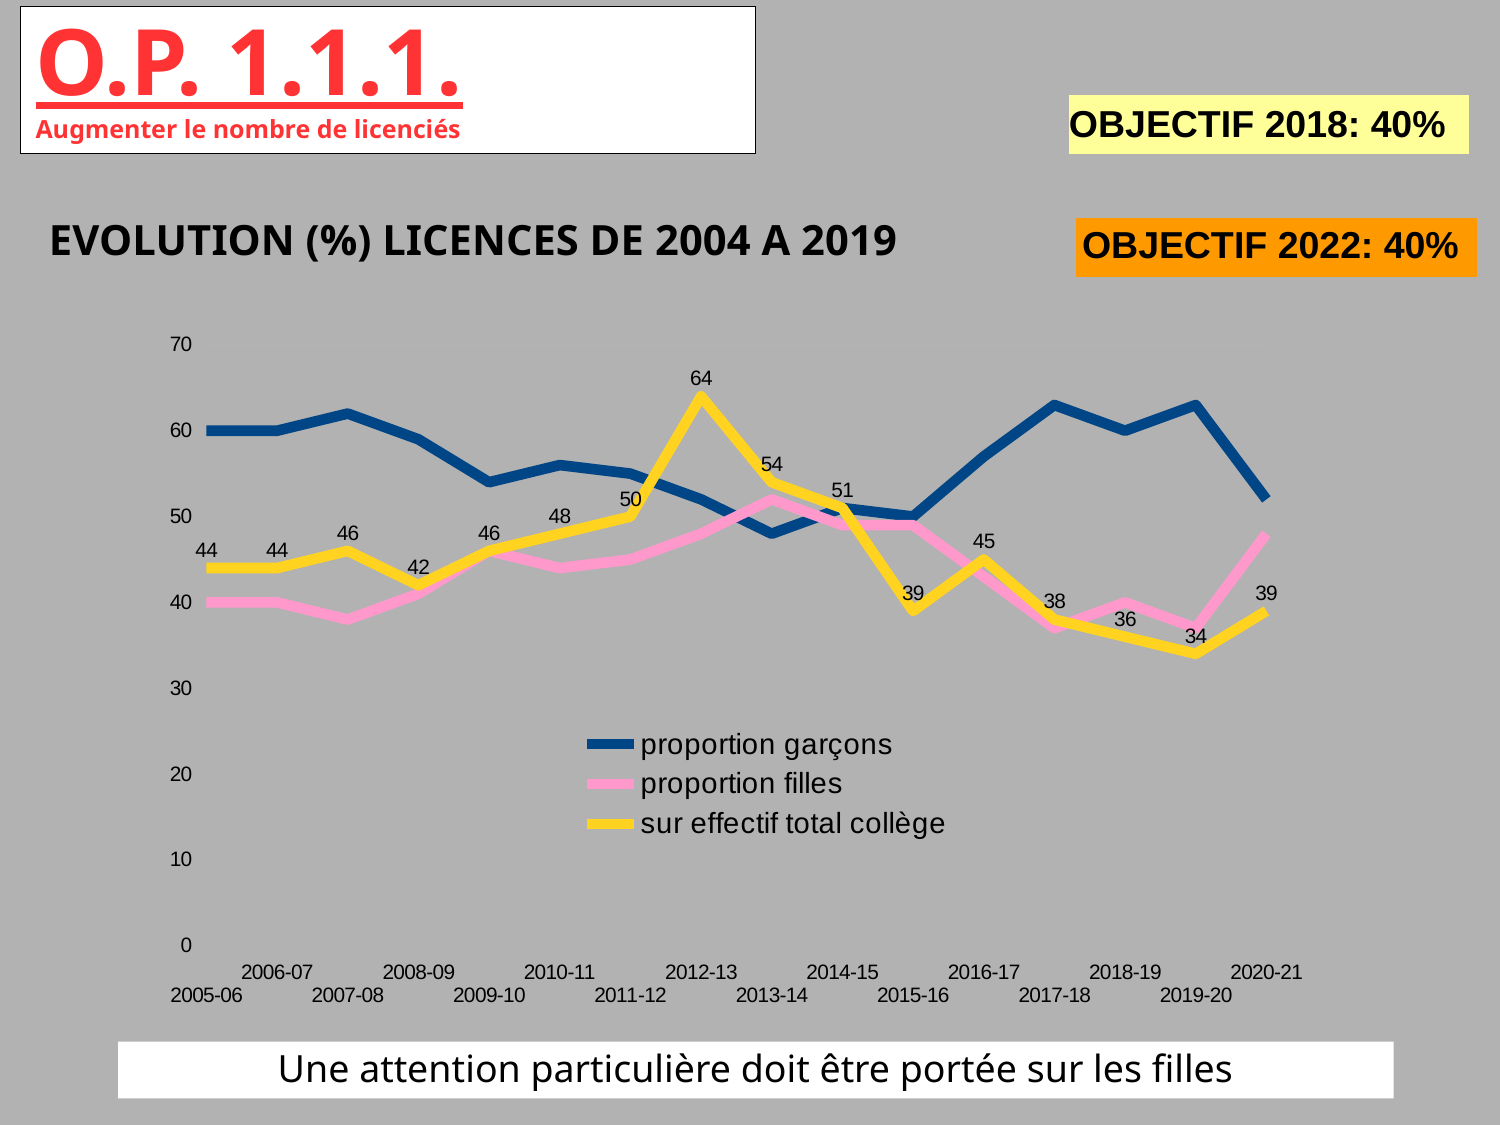

# O.P. 1.1.1. Augmenter le nombre de licenciés
| OBJECTIF 2018: 40% |
| --- |
 EVOLUTION (%) LICENCES DE 2004 A 2019
| OBJECTIF 2022: 40% |
| --- |
### Chart
| Category | proportion garçons | proportion filles | sur effectif total collège |
|---|---|---|---|
| 2005-06 | 60.0 | 40.0 | 44.0 |
| 2006-07 | 60.0 | 40.0 | 44.0 |
| 2007-08 | 62.0 | 38.0 | 46.0 |
| 2008-09 | 59.0 | 41.0 | 42.0 |
| 2009-10 | 54.0 | 46.0 | 46.0 |
| 2010-11 | 56.0 | 44.0 | 48.0 |
| 2011-12 | 55.0 | 45.0 | 50.0 |
| 2012-13 | 52.0 | 48.0 | 64.0 |
| 2013-14 | 48.0 | 52.0 | 54.0 |
| 2014-15 | 51.0 | 49.0 | 51.0 |
| 2015-16 | 50.0 | 49.0 | 39.0 |
| 2016-17 | 57.0 | 43.0 | 45.0 |
| 2017-18 | 63.0 | 37.0 | 38.0 |
| 2018-19 | 60.0 | 40.0 | 36.0 |
| 2019-20 | 63.0 | 37.0 | 34.0 |
| 2020-21 | 52.0 | 48.0 | 39.0 |Une attention particulière doit être portée sur les filles